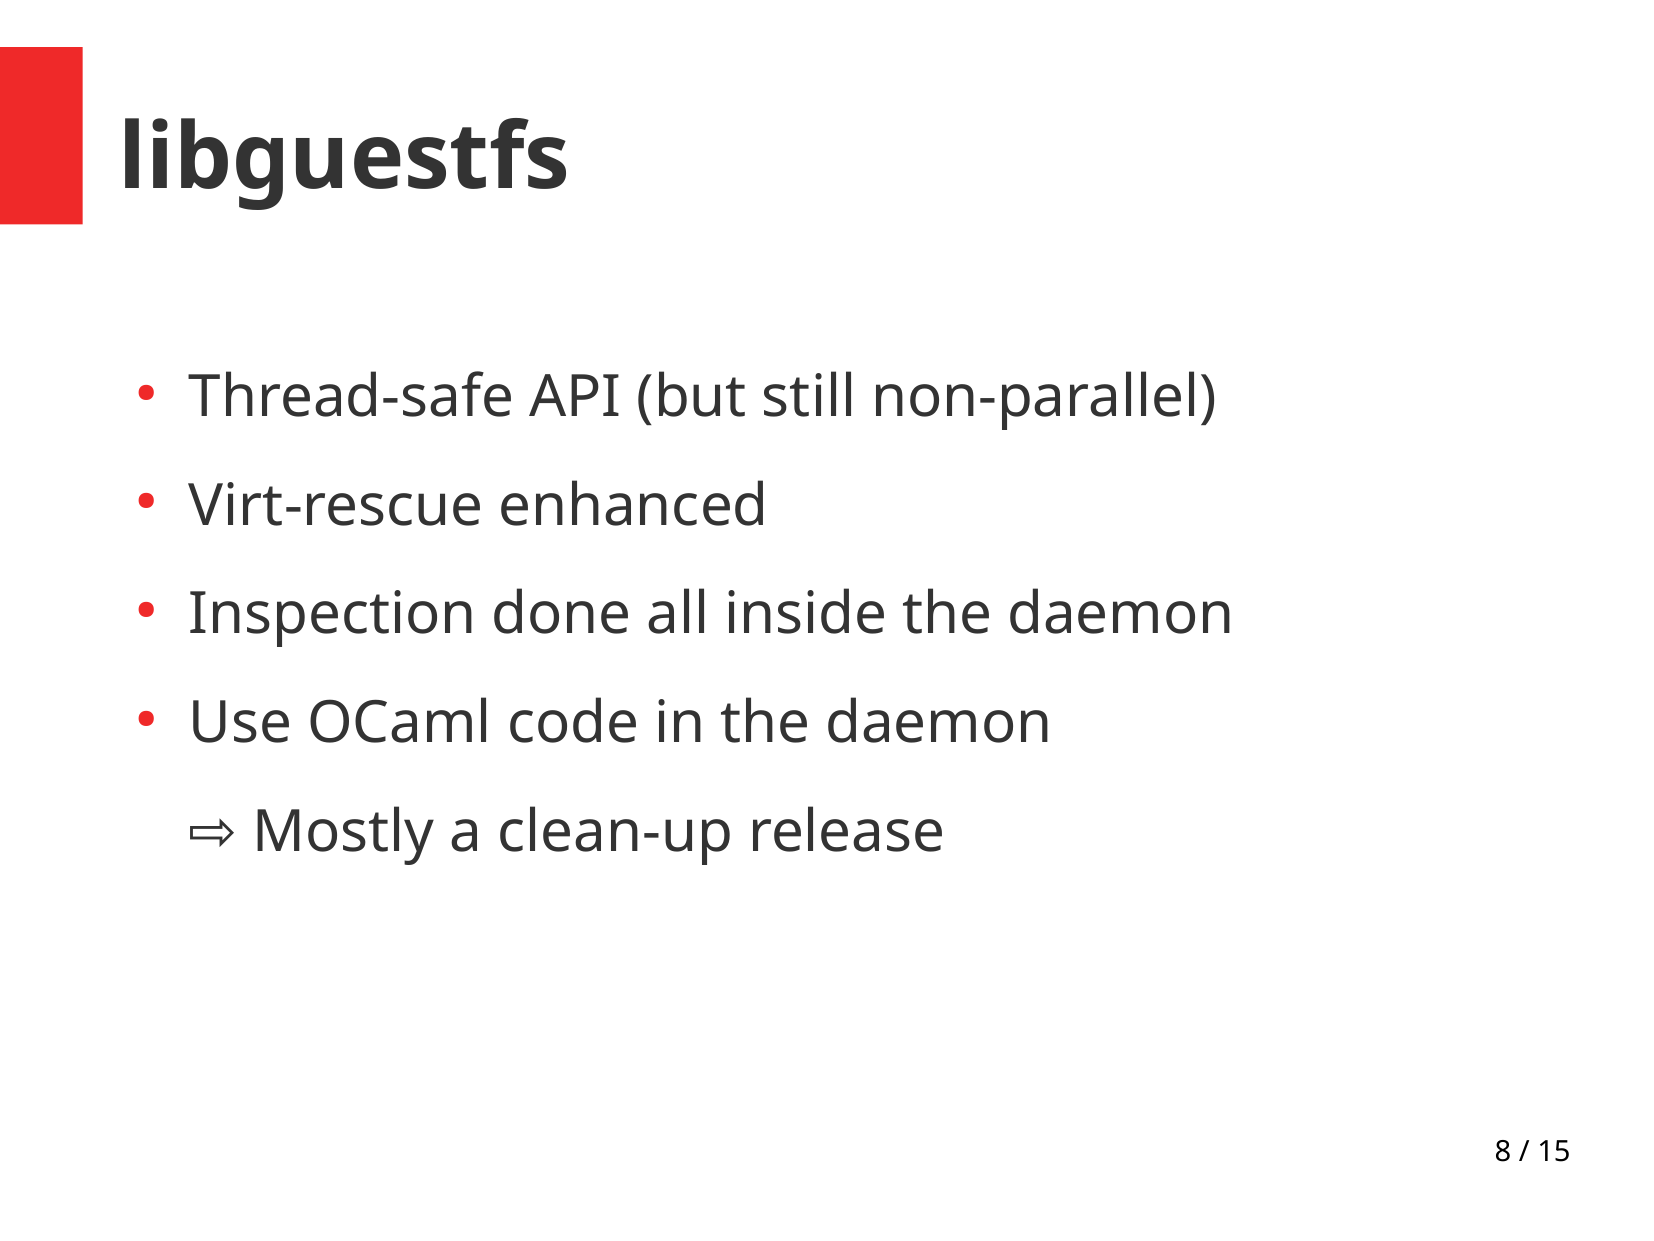

# libguestfs
Thread-safe API (but still non-parallel)
Virt-rescue enhanced
Inspection done all inside the daemon
Use OCaml code in the daemon
⇨ Mostly a clean-up release
8